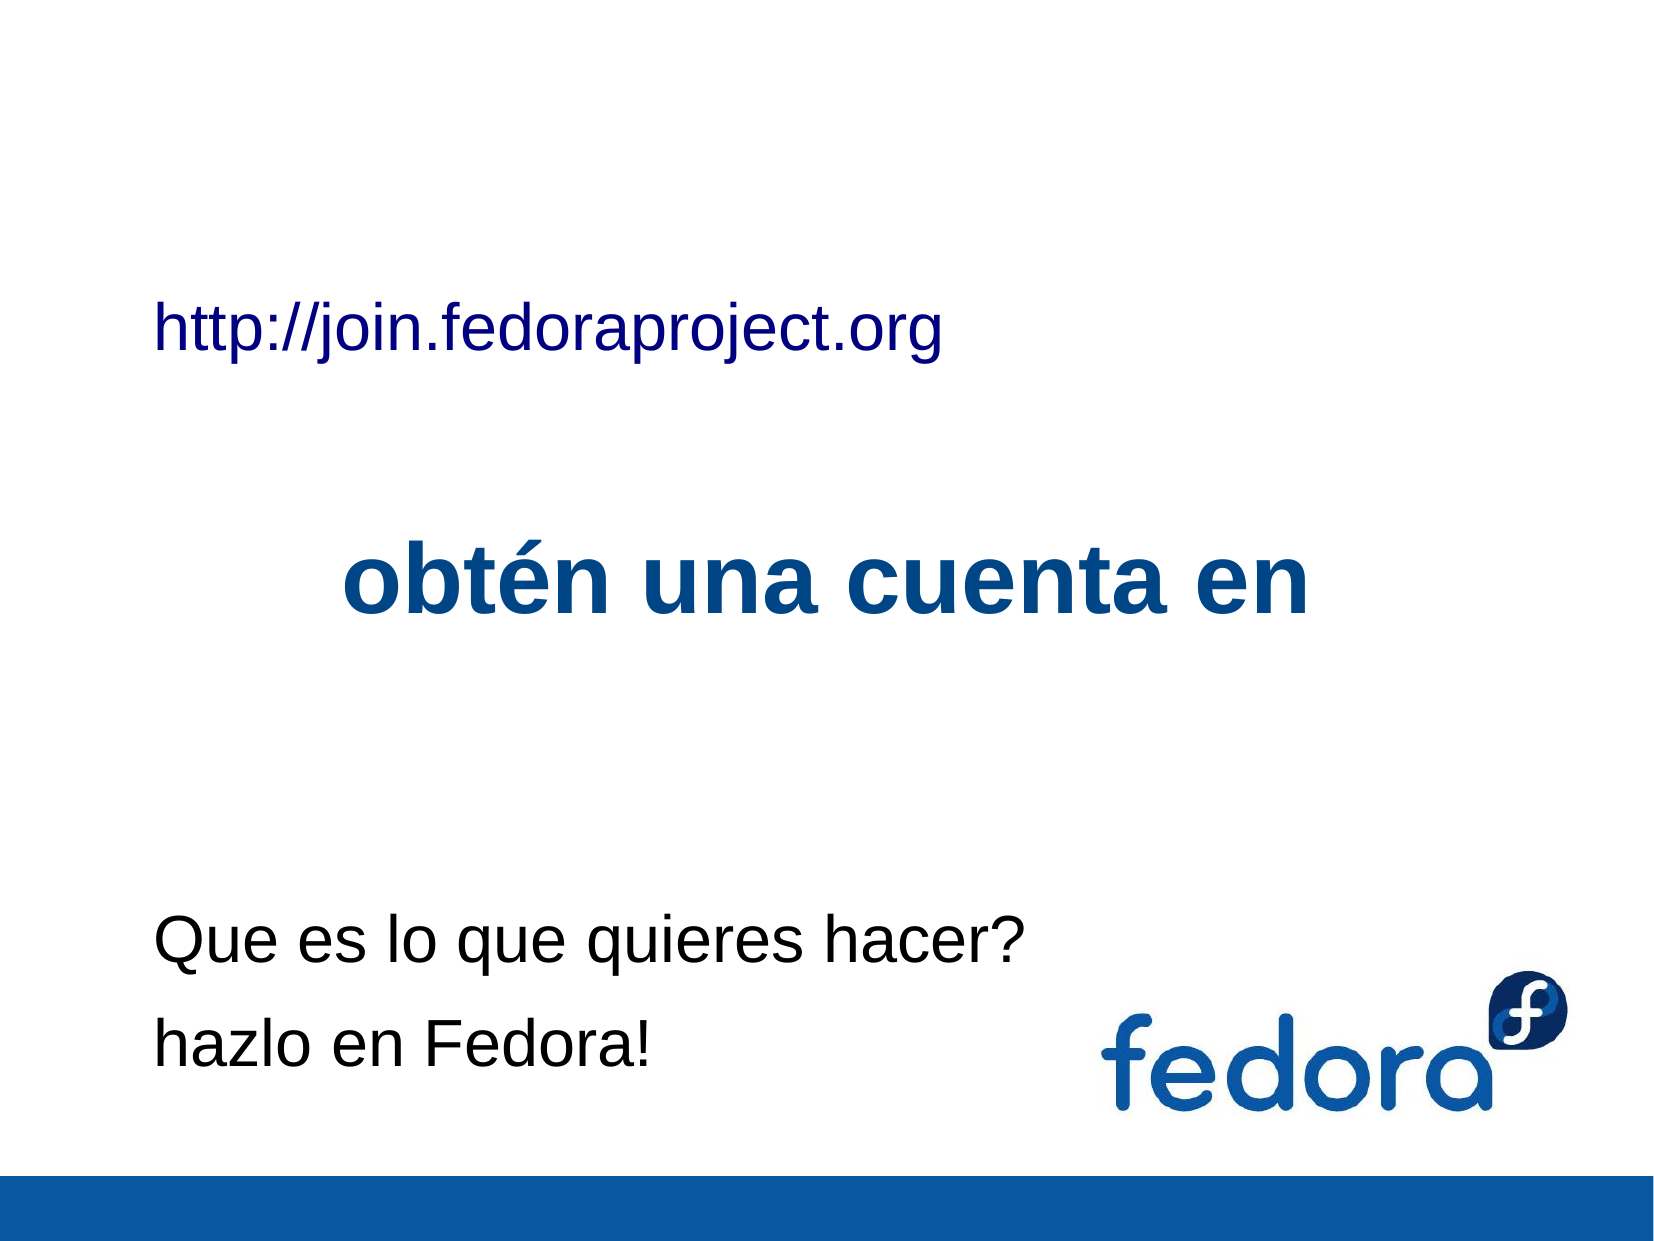

# obtén una cuenta en
http://join.fedoraproject.org
Que es lo que quieres hacer?
hazlo en Fedora!